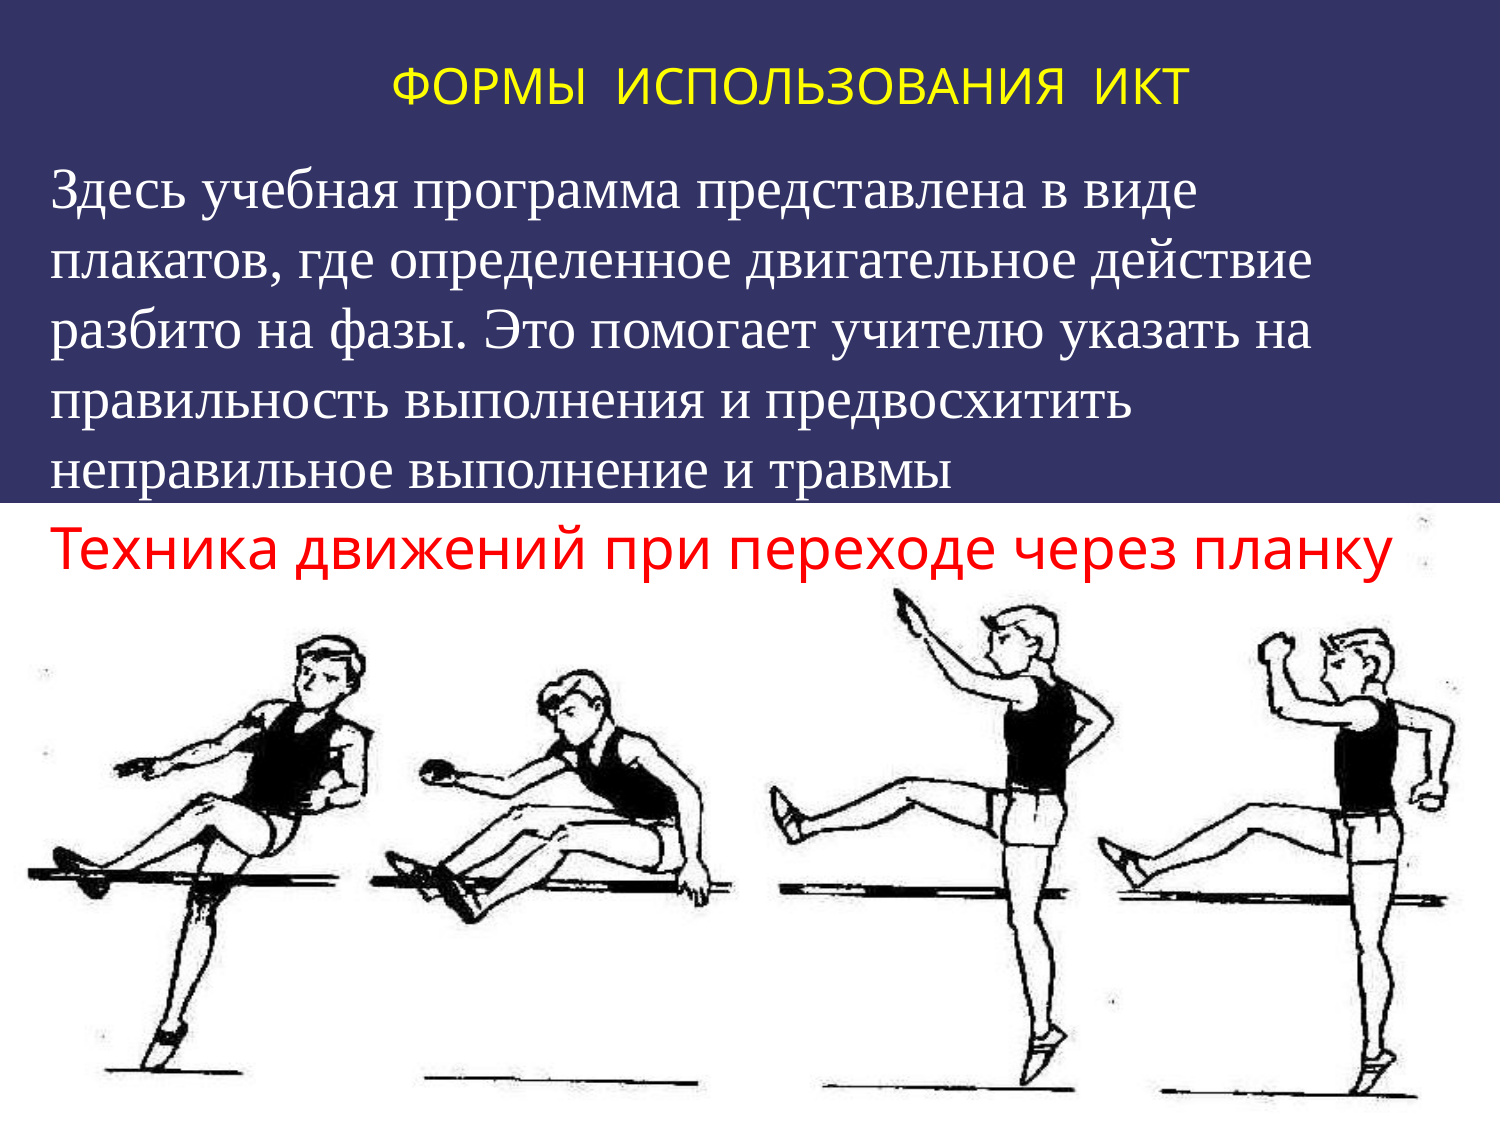

ФОРМЫ ИСПОЛЬЗОВАНИЯ ИКТ
Здесь учебная программа представлена в виде плакатов, где определенное двигательное действие разбито на фазы. Это помогает учителю указать на правильность выполнения и предвосхитить неправильное выполнение и травмы
Техника движений при переходе через планку